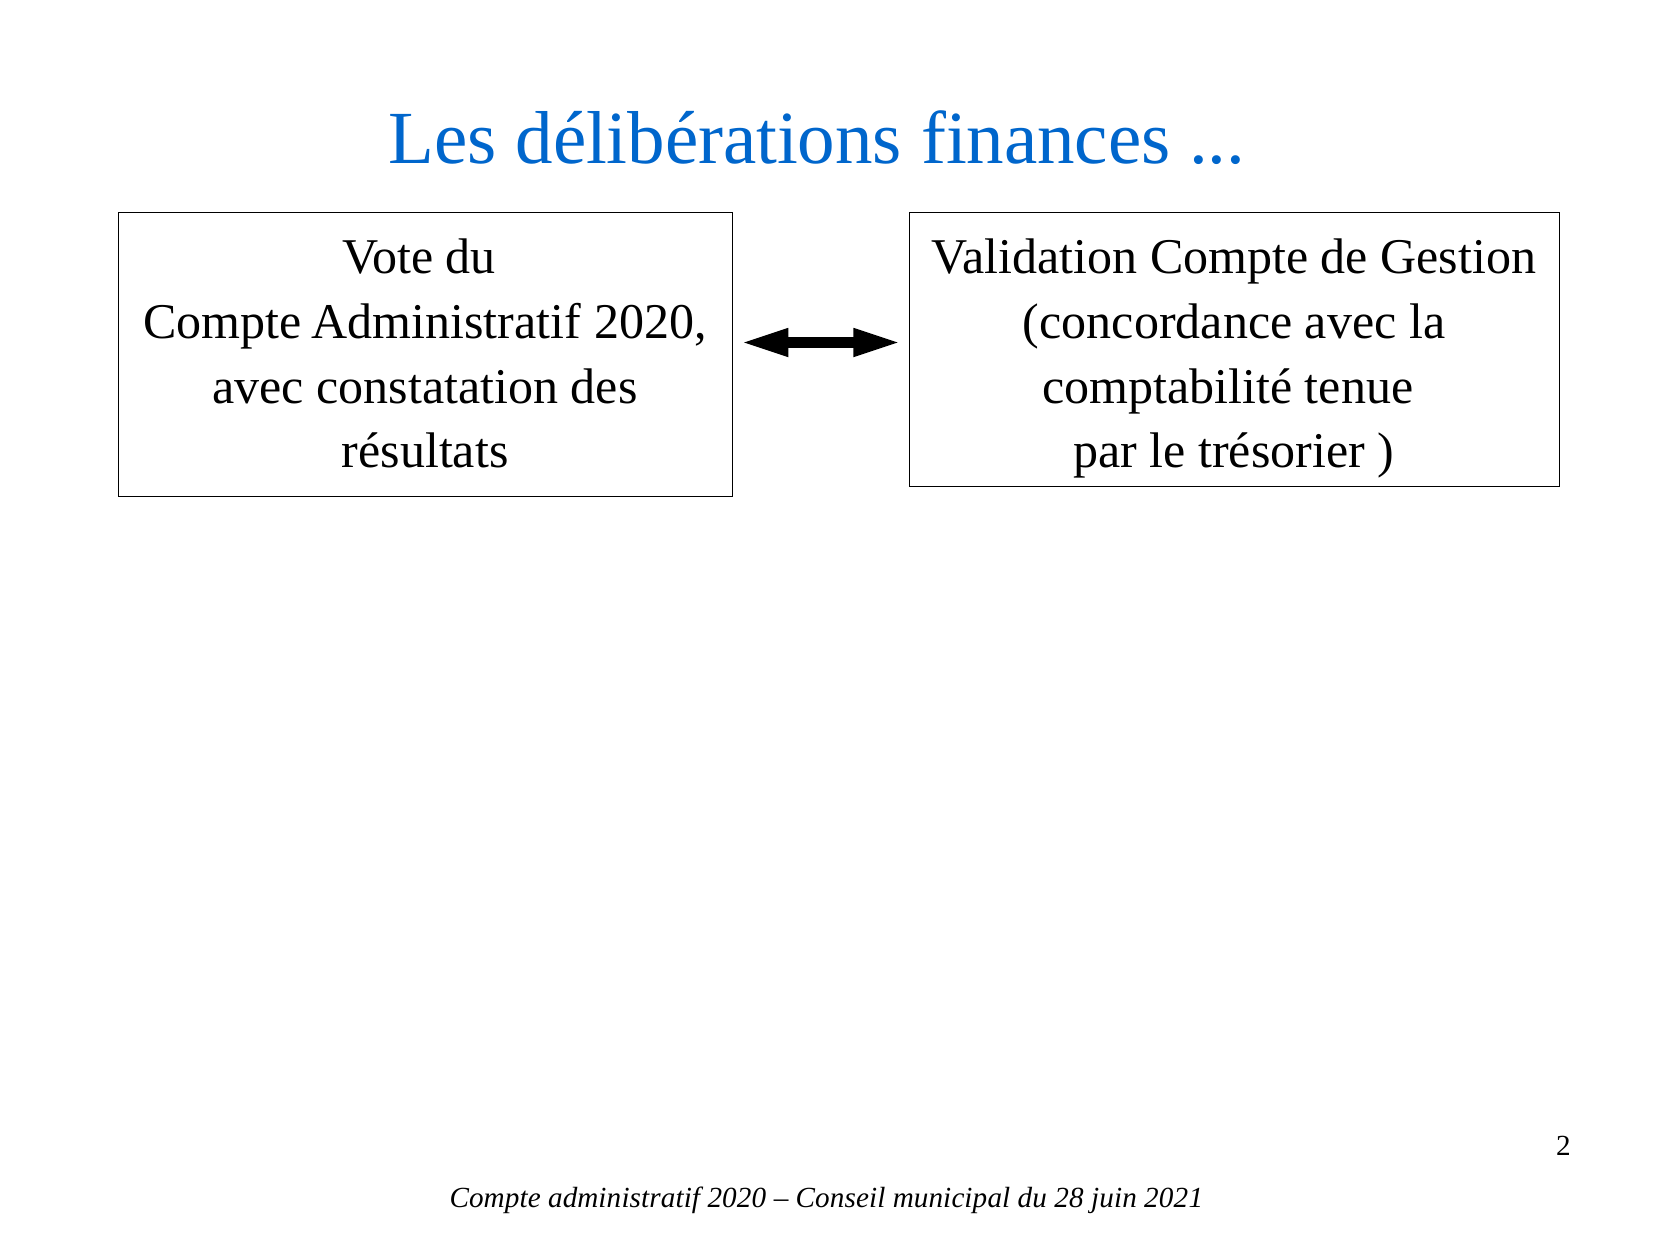

# Les délibérations finances ...
Vote du
Compte Administratif 2020, avec constatation des résultats
Validation Compte de Gestion (concordance avec la comptabilité tenue
par le trésorier )
2